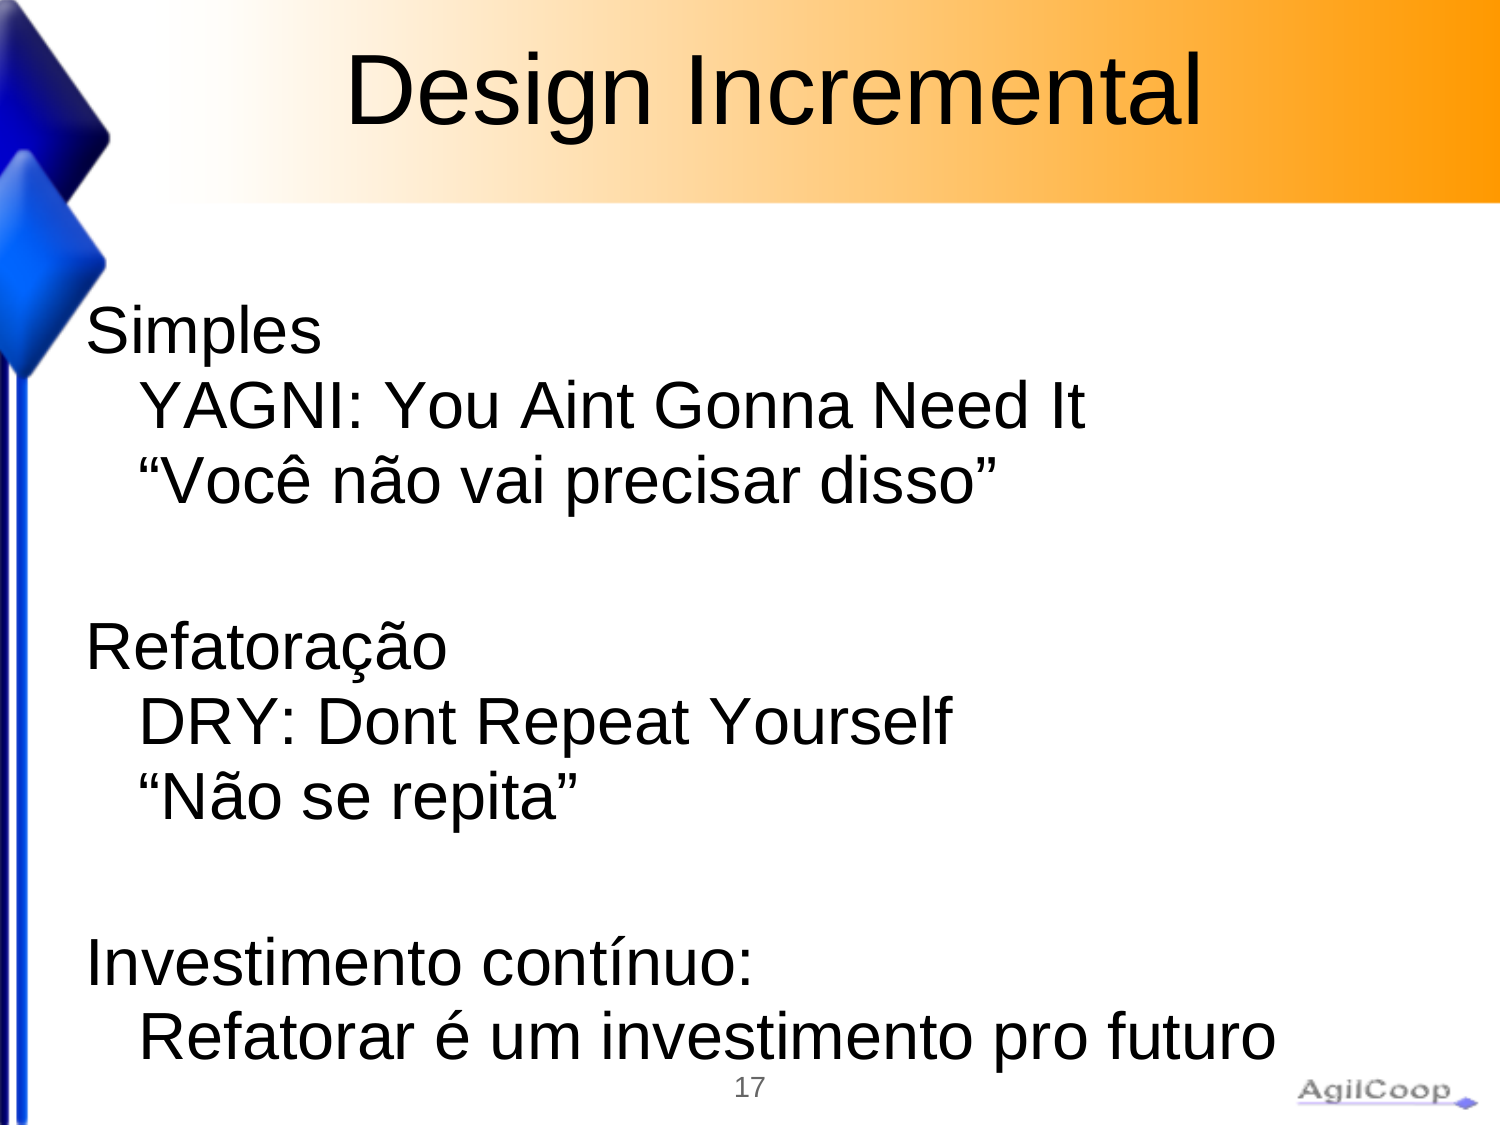

# Design Incremental
Simples
YAGNI: You Aint Gonna Need It
“Você não vai precisar disso”
Refatoração
DRY: Dont Repeat Yourself
“Não se repita”
Investimento contínuo:
Refatorar é um investimento pro futuro
17